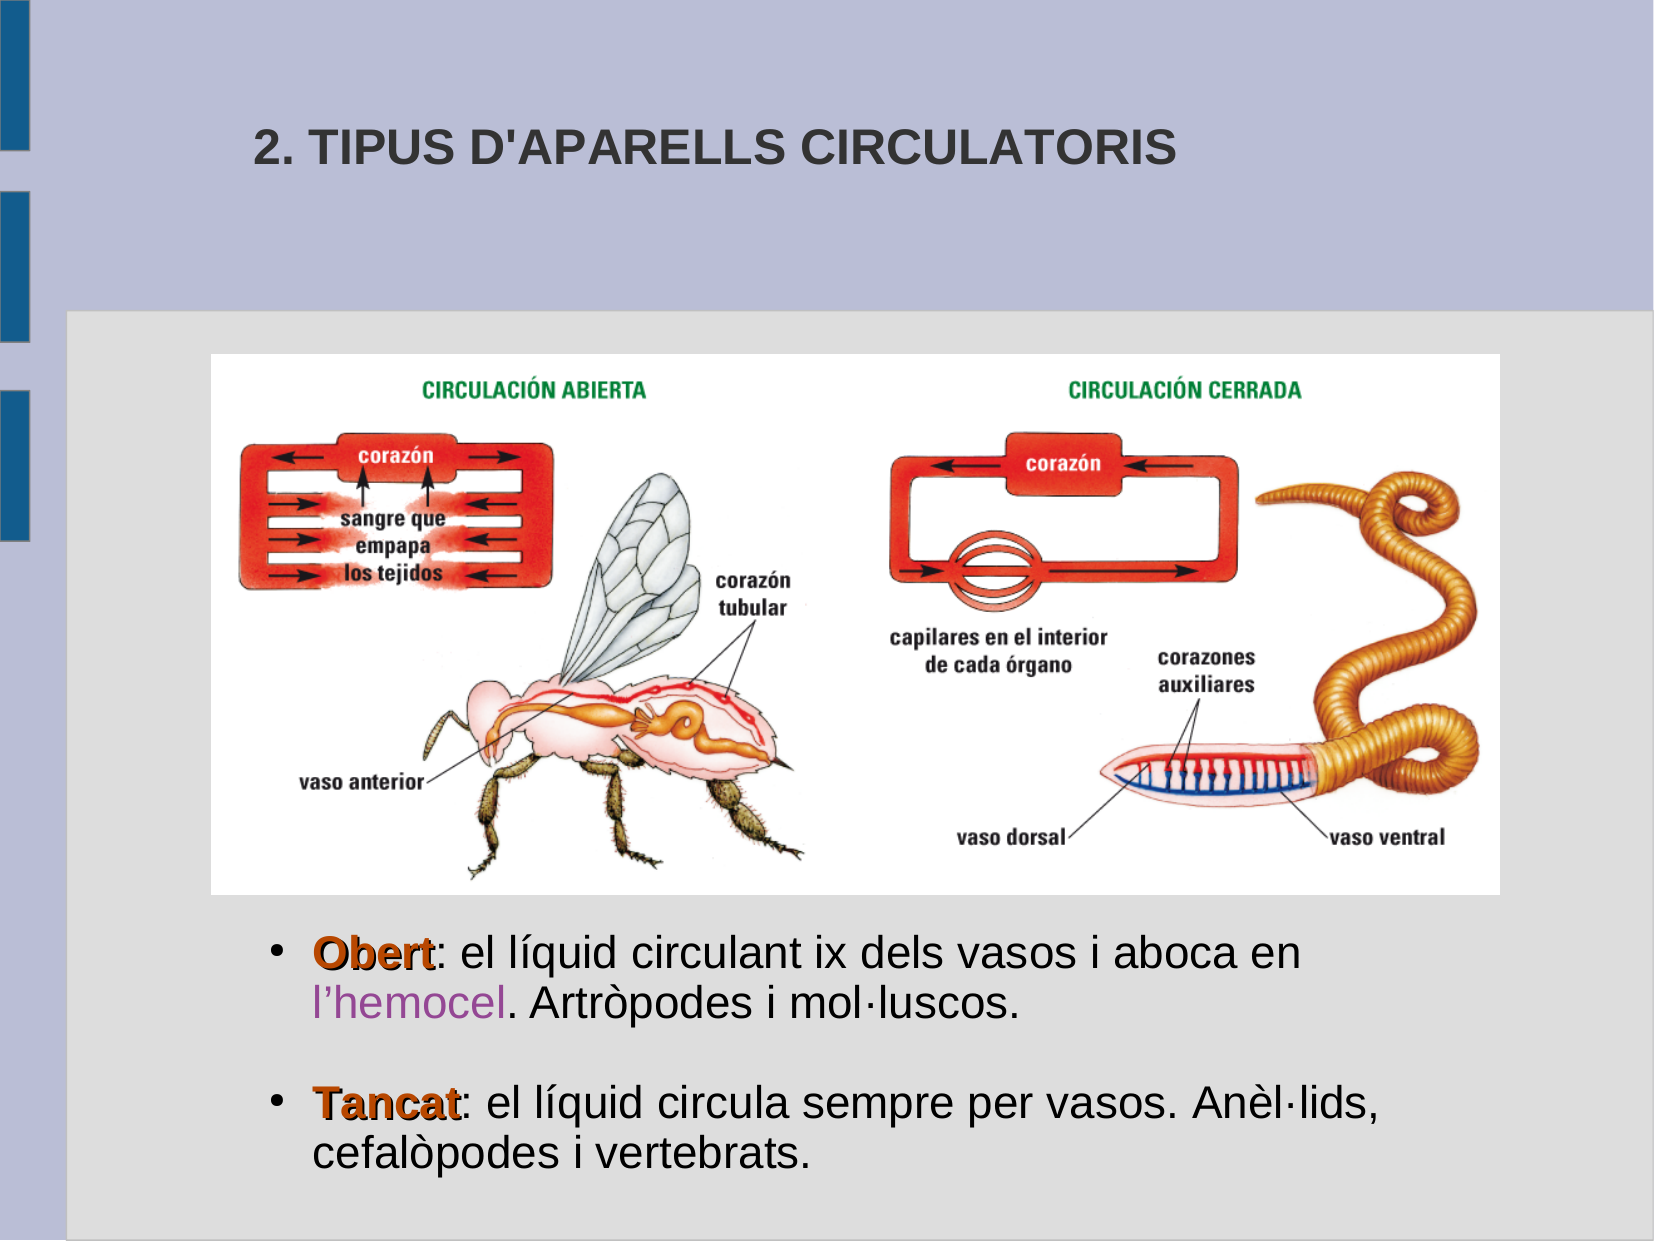

2. TIPUS D'APARELLS CIRCULATORIS
Obert: el líquid circulant ix dels vasos i aboca en l’hemocel. Artròpodes i mol·luscos.
Tancat: el líquid circula sempre per vasos. Anèl·lids, cefalòpodes i vertebrats.